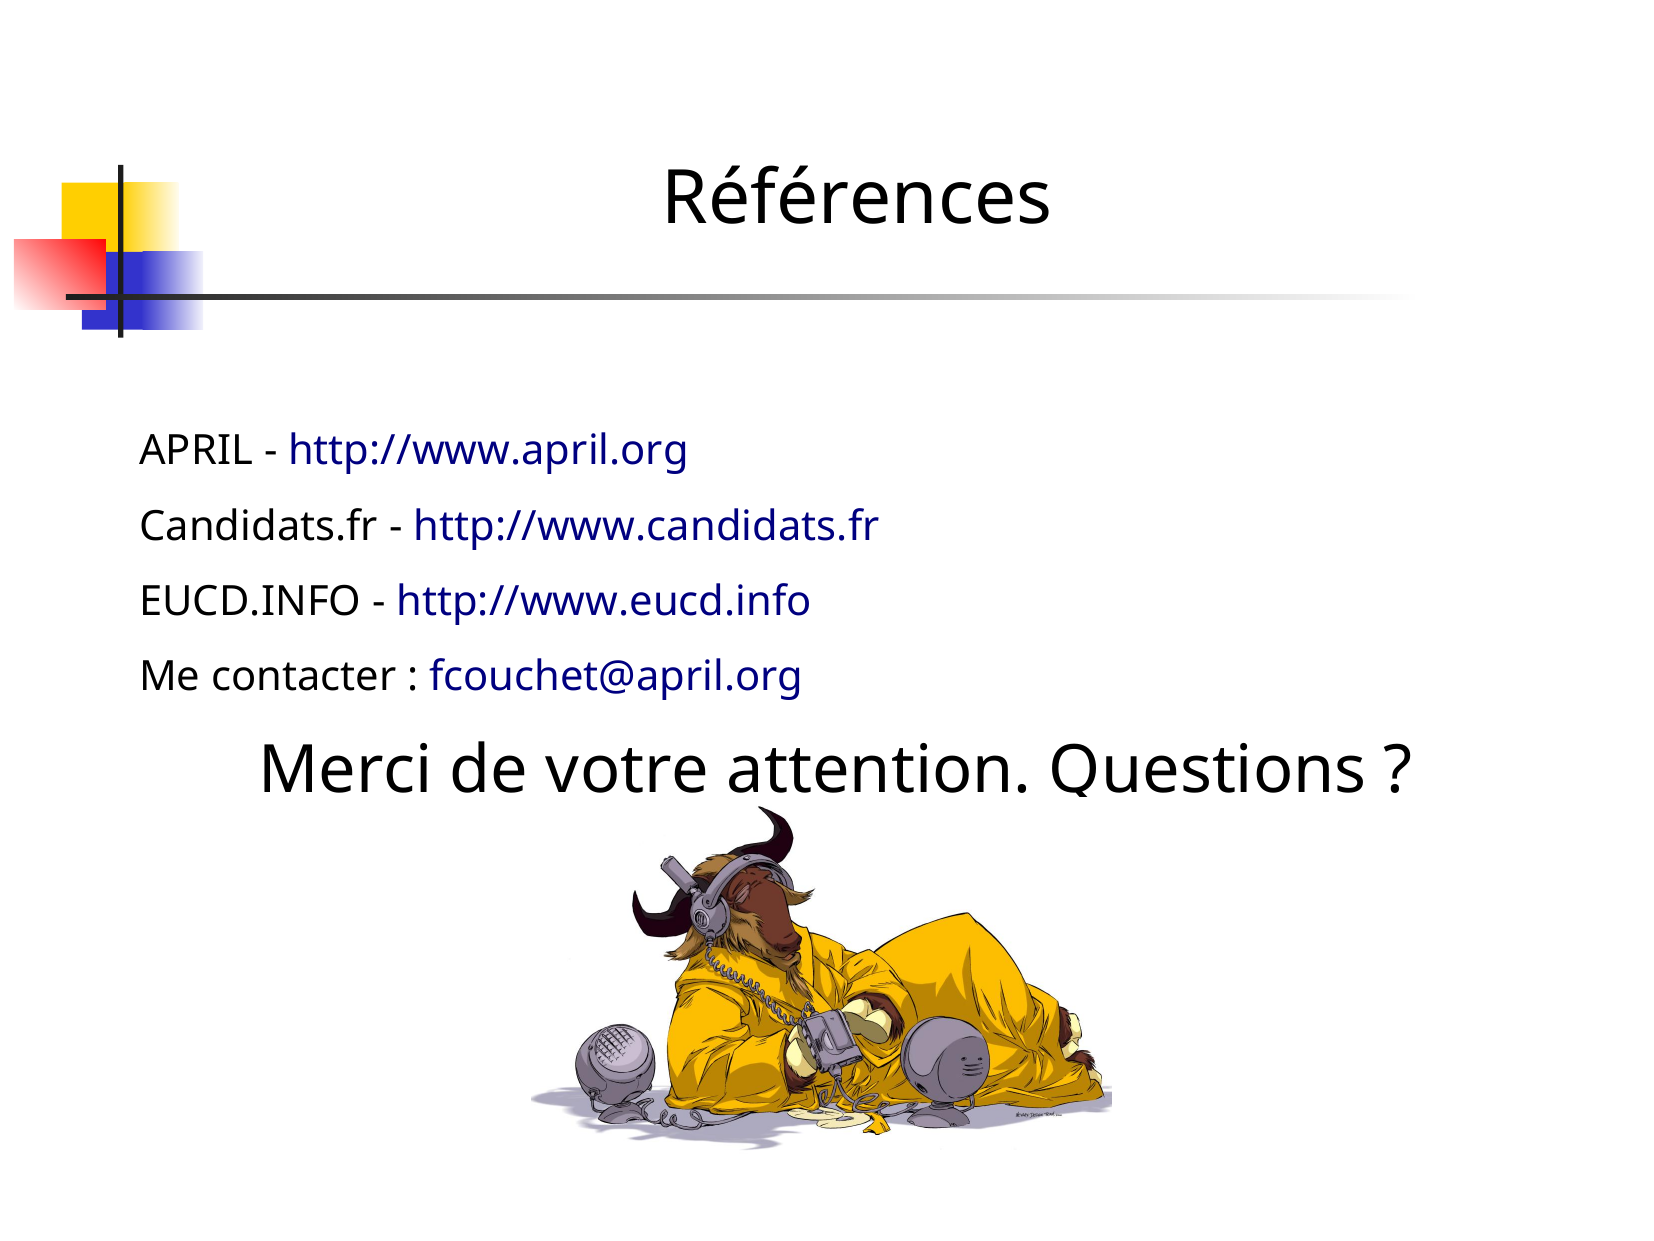

# Références
APRIL - http://www.april.org
Candidats.fr - http://www.candidats.fr
EUCD.INFO - http://www.eucd.info
Me contacter : fcouchet@april.org
Merci de votre attention. Questions ?